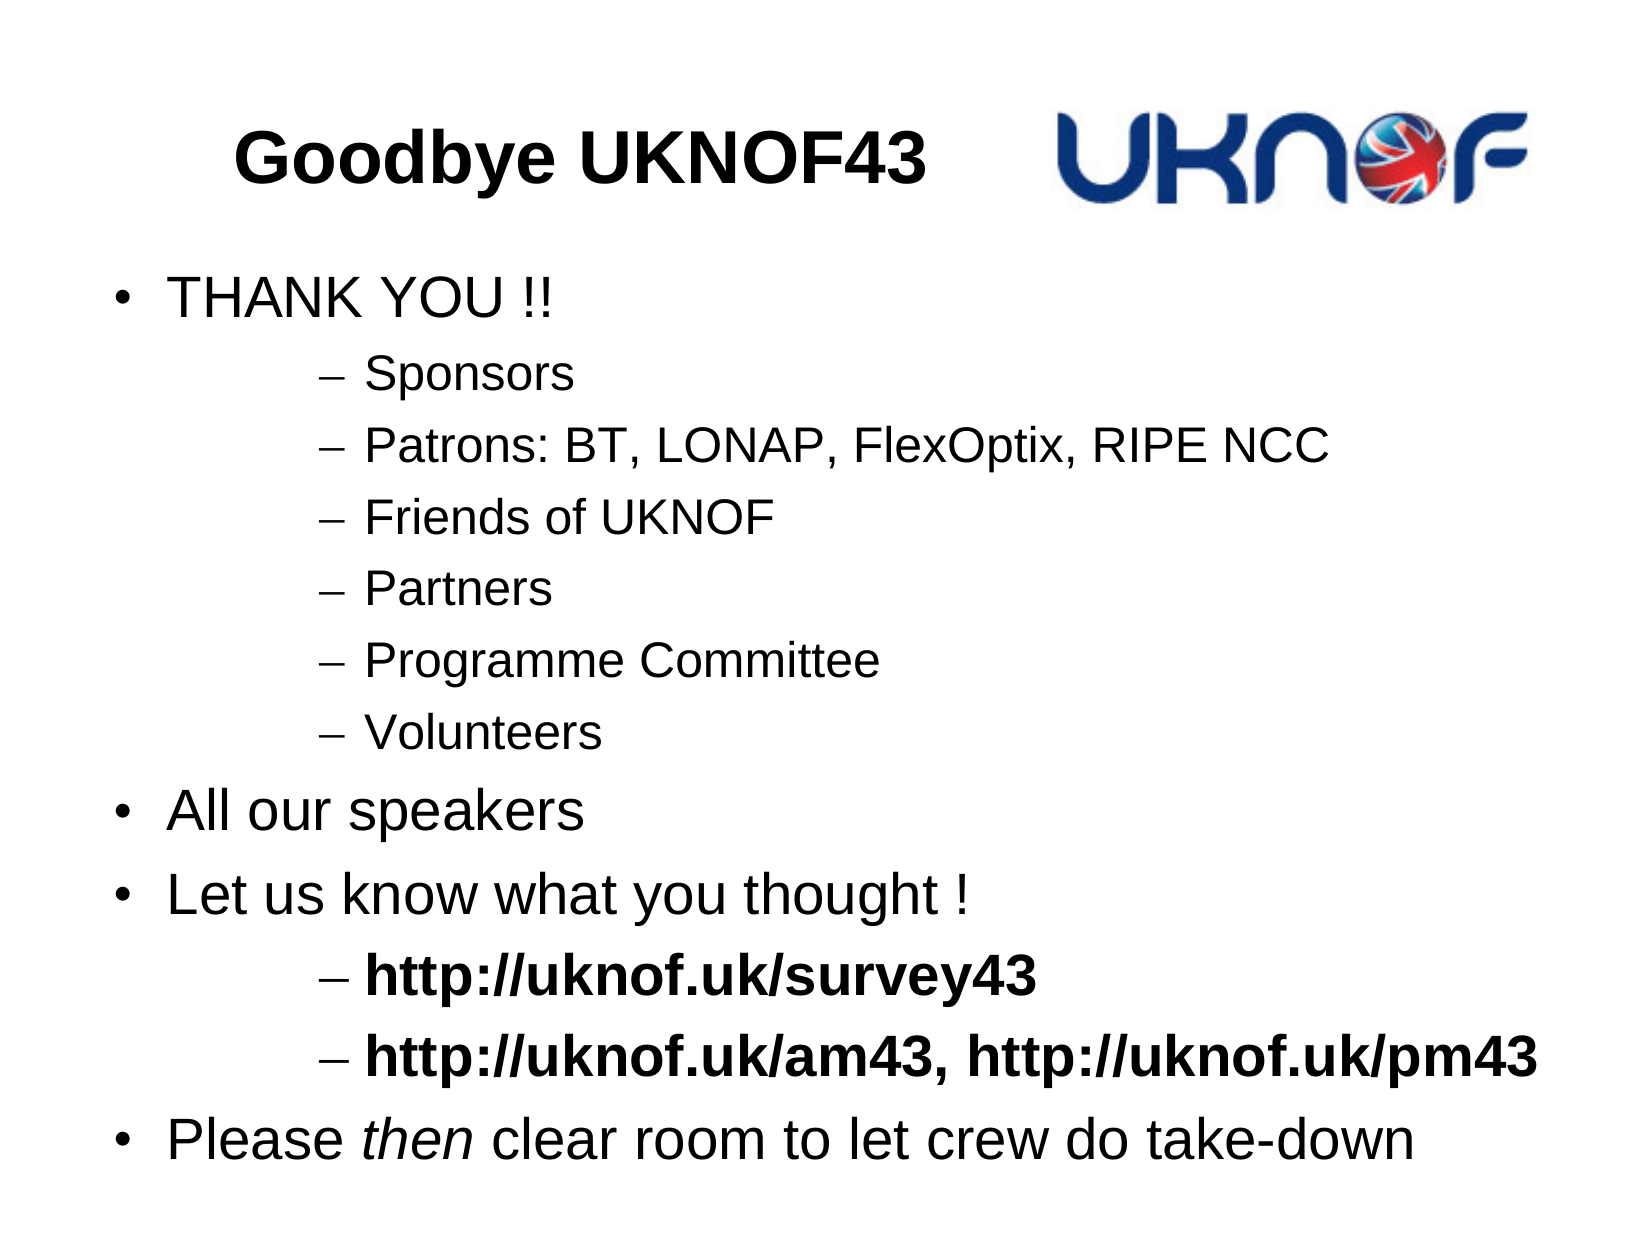

# Goodbye UKNOF43
THANK YOU !!
Sponsors
Patrons: BT, LONAP, FlexOptix, RIPE NCC
Friends of UKNOF
Partners
Programme Committee
Volunteers
All our speakers
Let us know what you thought !
http://uknof.uk/survey43
http://uknof.uk/am43, http://uknof.uk/pm43
Please then clear room to let crew do take-down